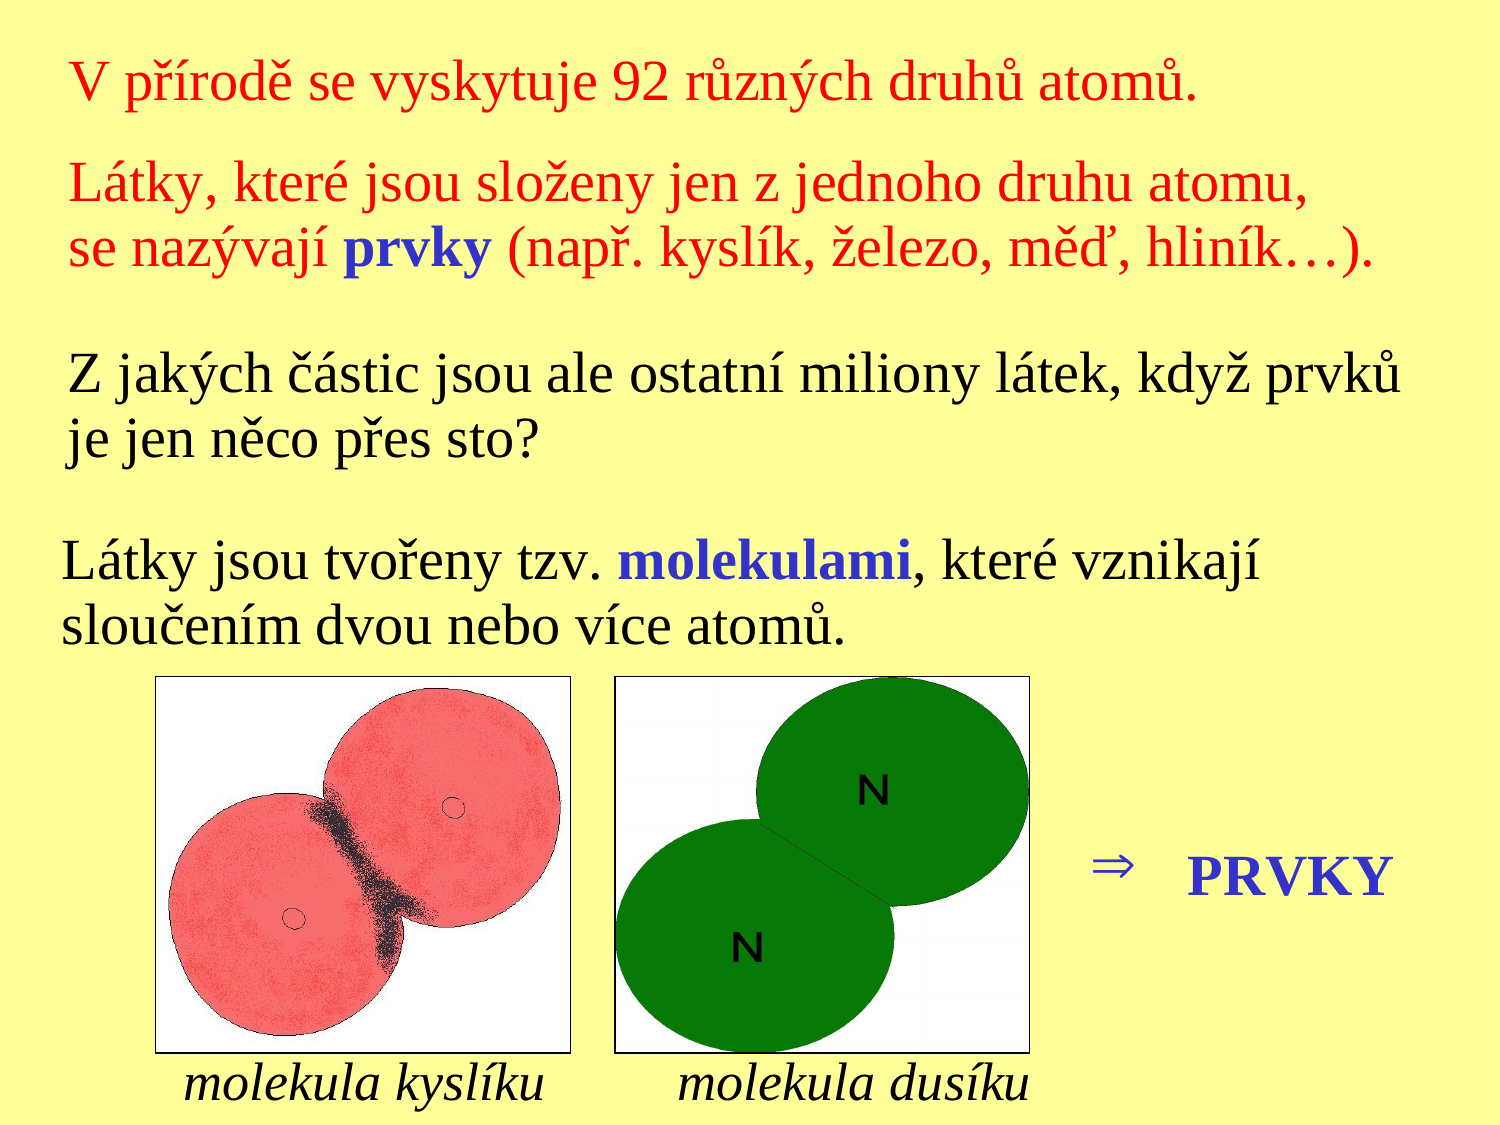

V přírodě se vyskytuje 92 různých druhů atomů.
Látky, které jsou složeny jen z jednoho druhu atomu,
se nazývají prvky (např. kyslík, železo, měď, hliník…).
Z jakých částic jsou ale ostatní miliony látek, když prvků
je jen něco přes sto?
Látky jsou tvořeny tzv. molekulami, které vznikají
sloučením dvou nebo více atomů.

PRVKY
molekula kyslíku
molekula dusíku